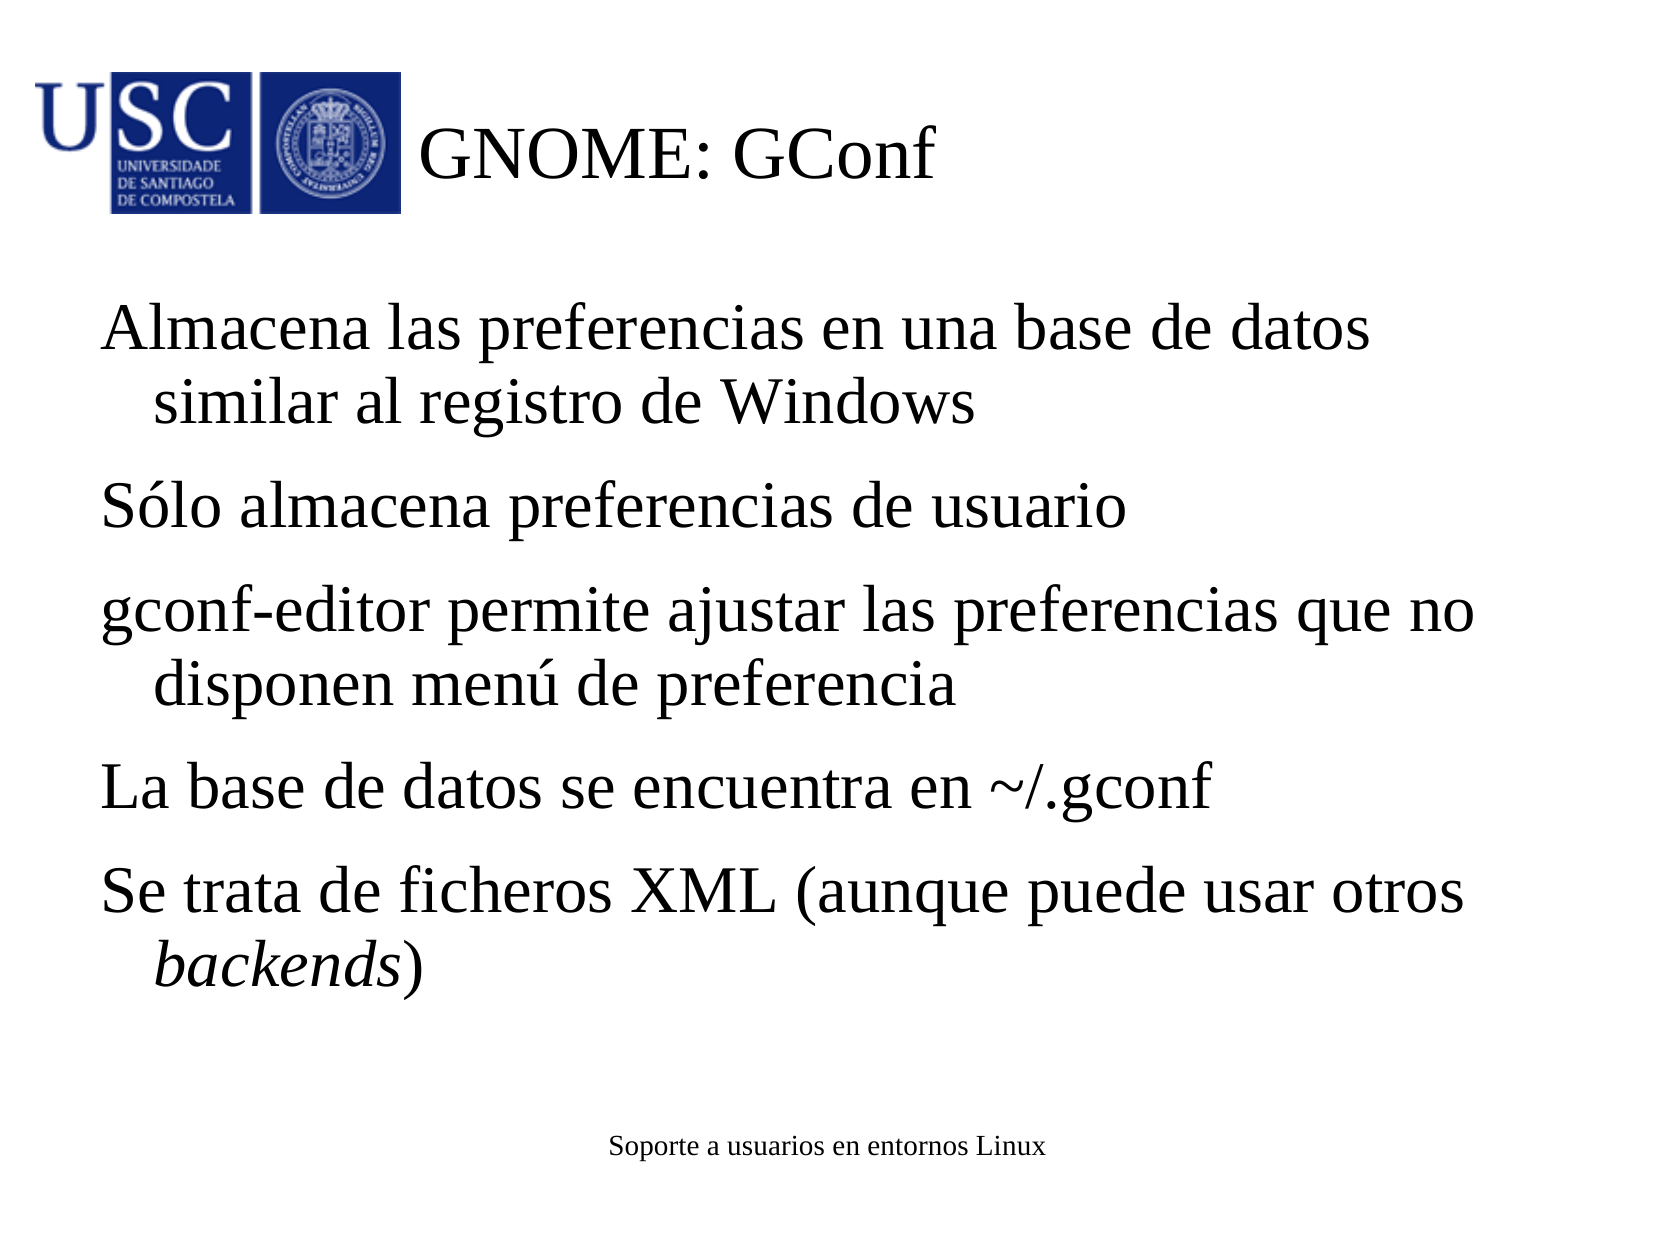

# GNOME: GConf
Almacena las preferencias en una base de datos similar al registro de Windows
Sólo almacena preferencias de usuario
gconf-editor permite ajustar las preferencias que no disponen menú de preferencia
La base de datos se encuentra en ~/.gconf
Se trata de ficheros XML (aunque puede usar otros backends)